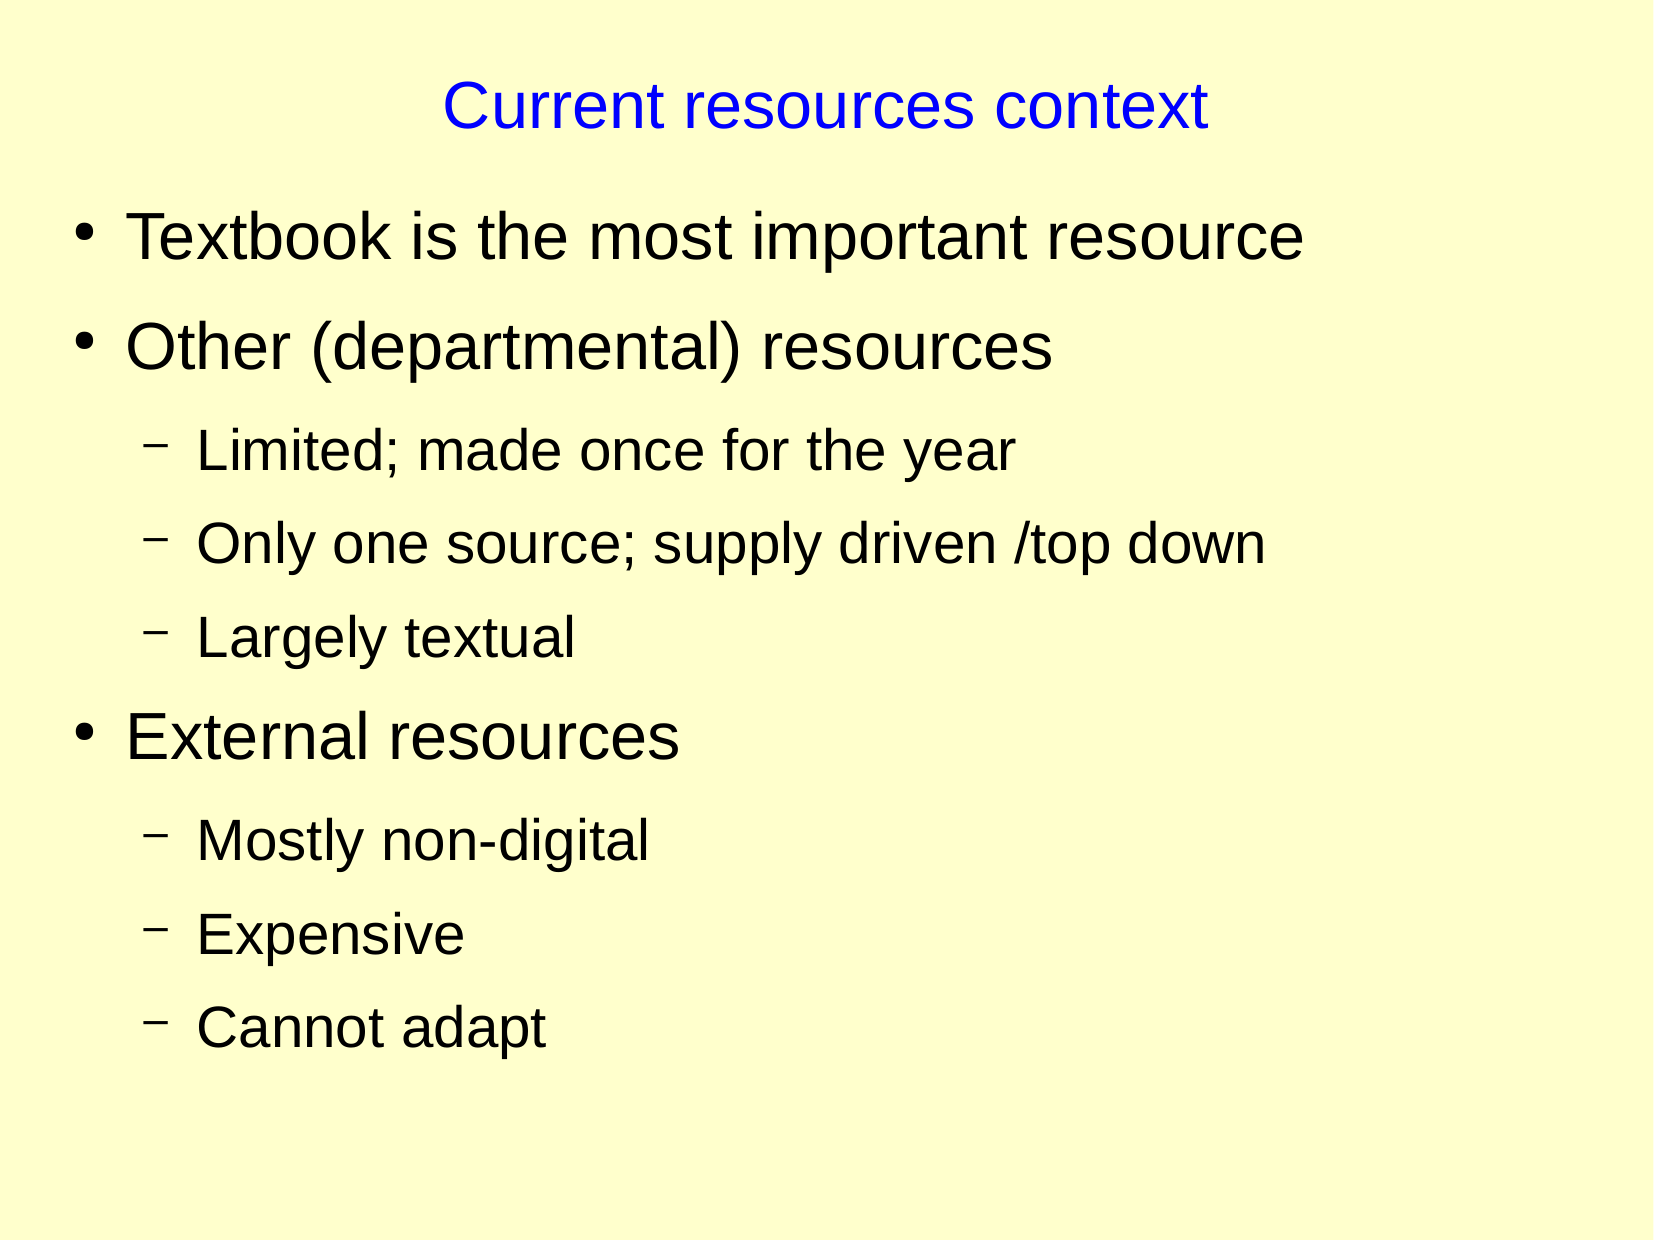

# Current resources context
Textbook is the most important resource
Other (departmental) resources
Limited; made once for the year
Only one source; supply driven /top down
Largely textual
External resources
Mostly non-digital
Expensive
Cannot adapt